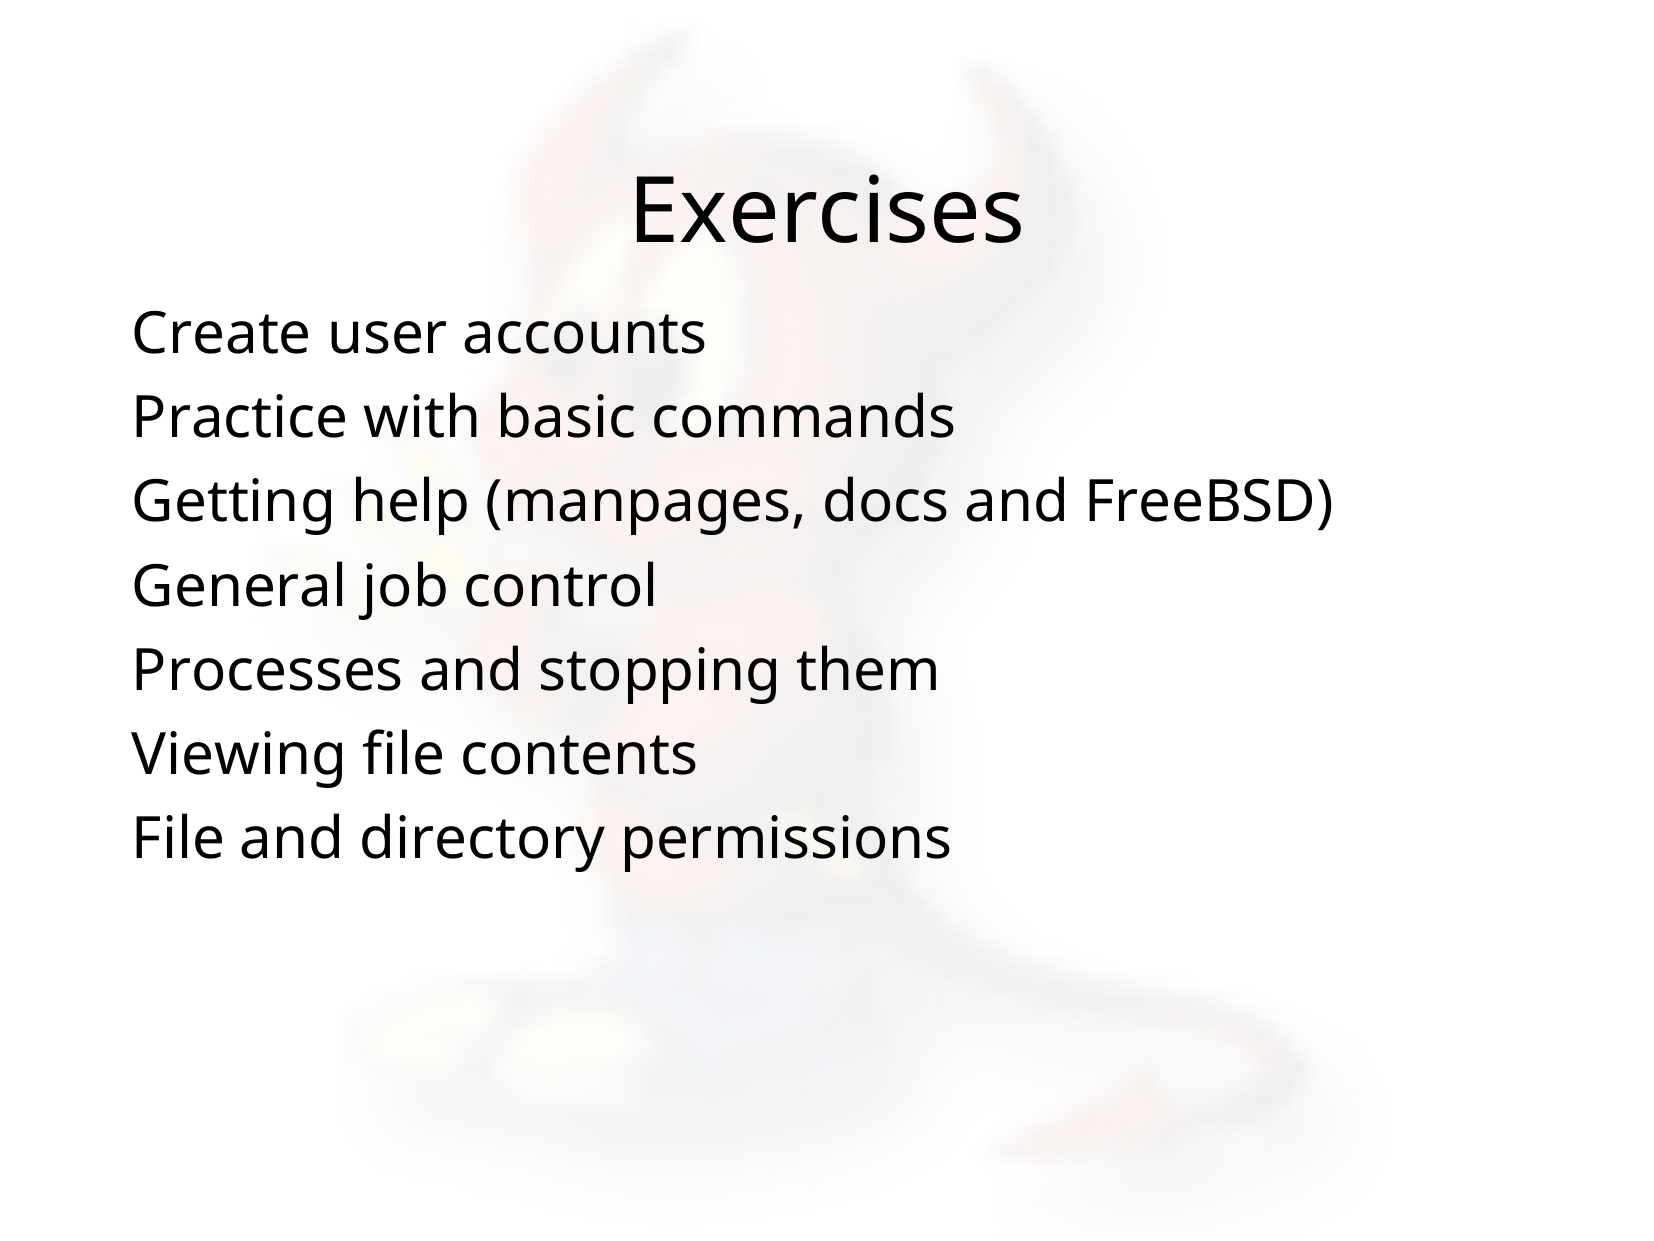

# Exercises
Create user accounts
Practice with basic commands
Getting help (manpages, docs and FreeBSD)
General job control
Processes and stopping them
Viewing file contents
File and directory permissions